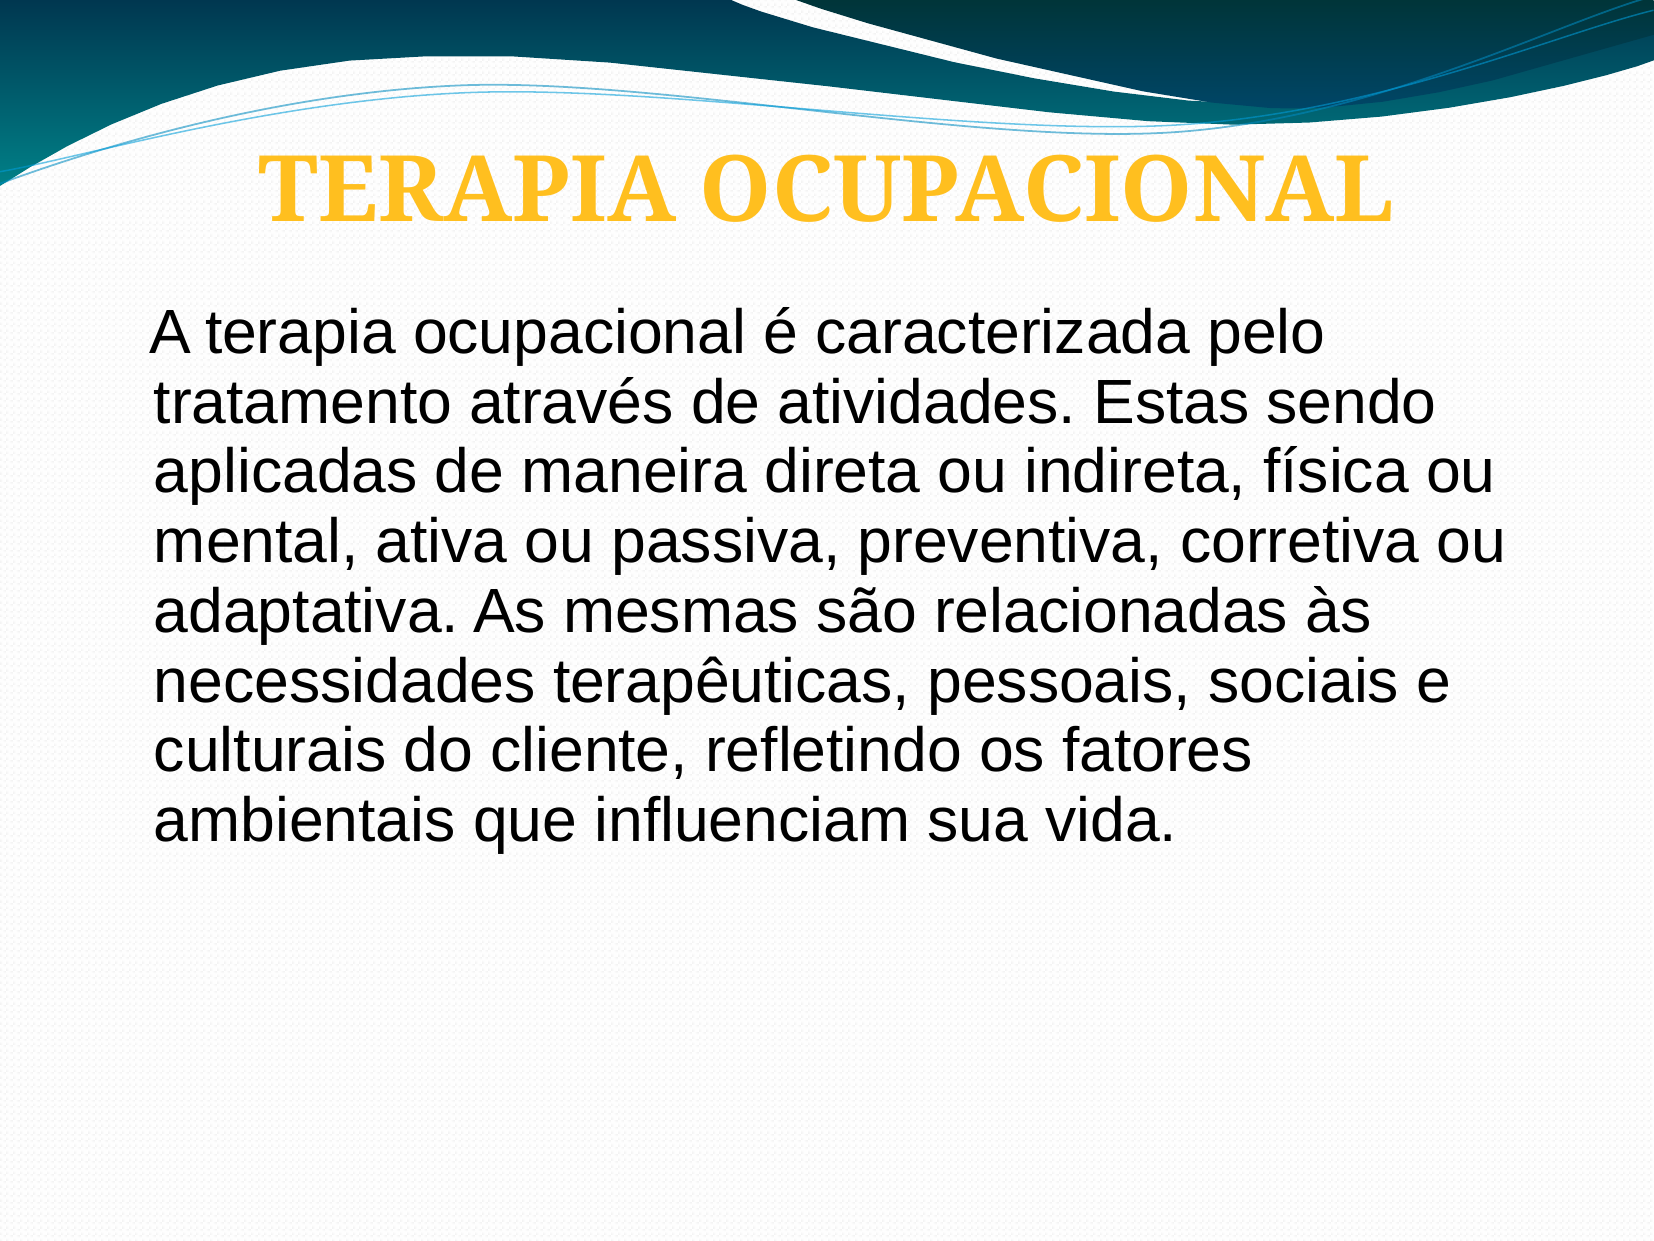

TERAPIA OCUPACIONAL
 A terapia ocupacional é caracterizada pelo tratamento através de atividades. Estas sendo aplicadas de maneira direta ou indireta, física ou mental, ativa ou passiva, preventiva, corretiva ou adaptativa. As mesmas são relacionadas às necessidades terapêuticas, pessoais, sociais e culturais do cliente, refletindo os fatores ambientais que influenciam sua vida.